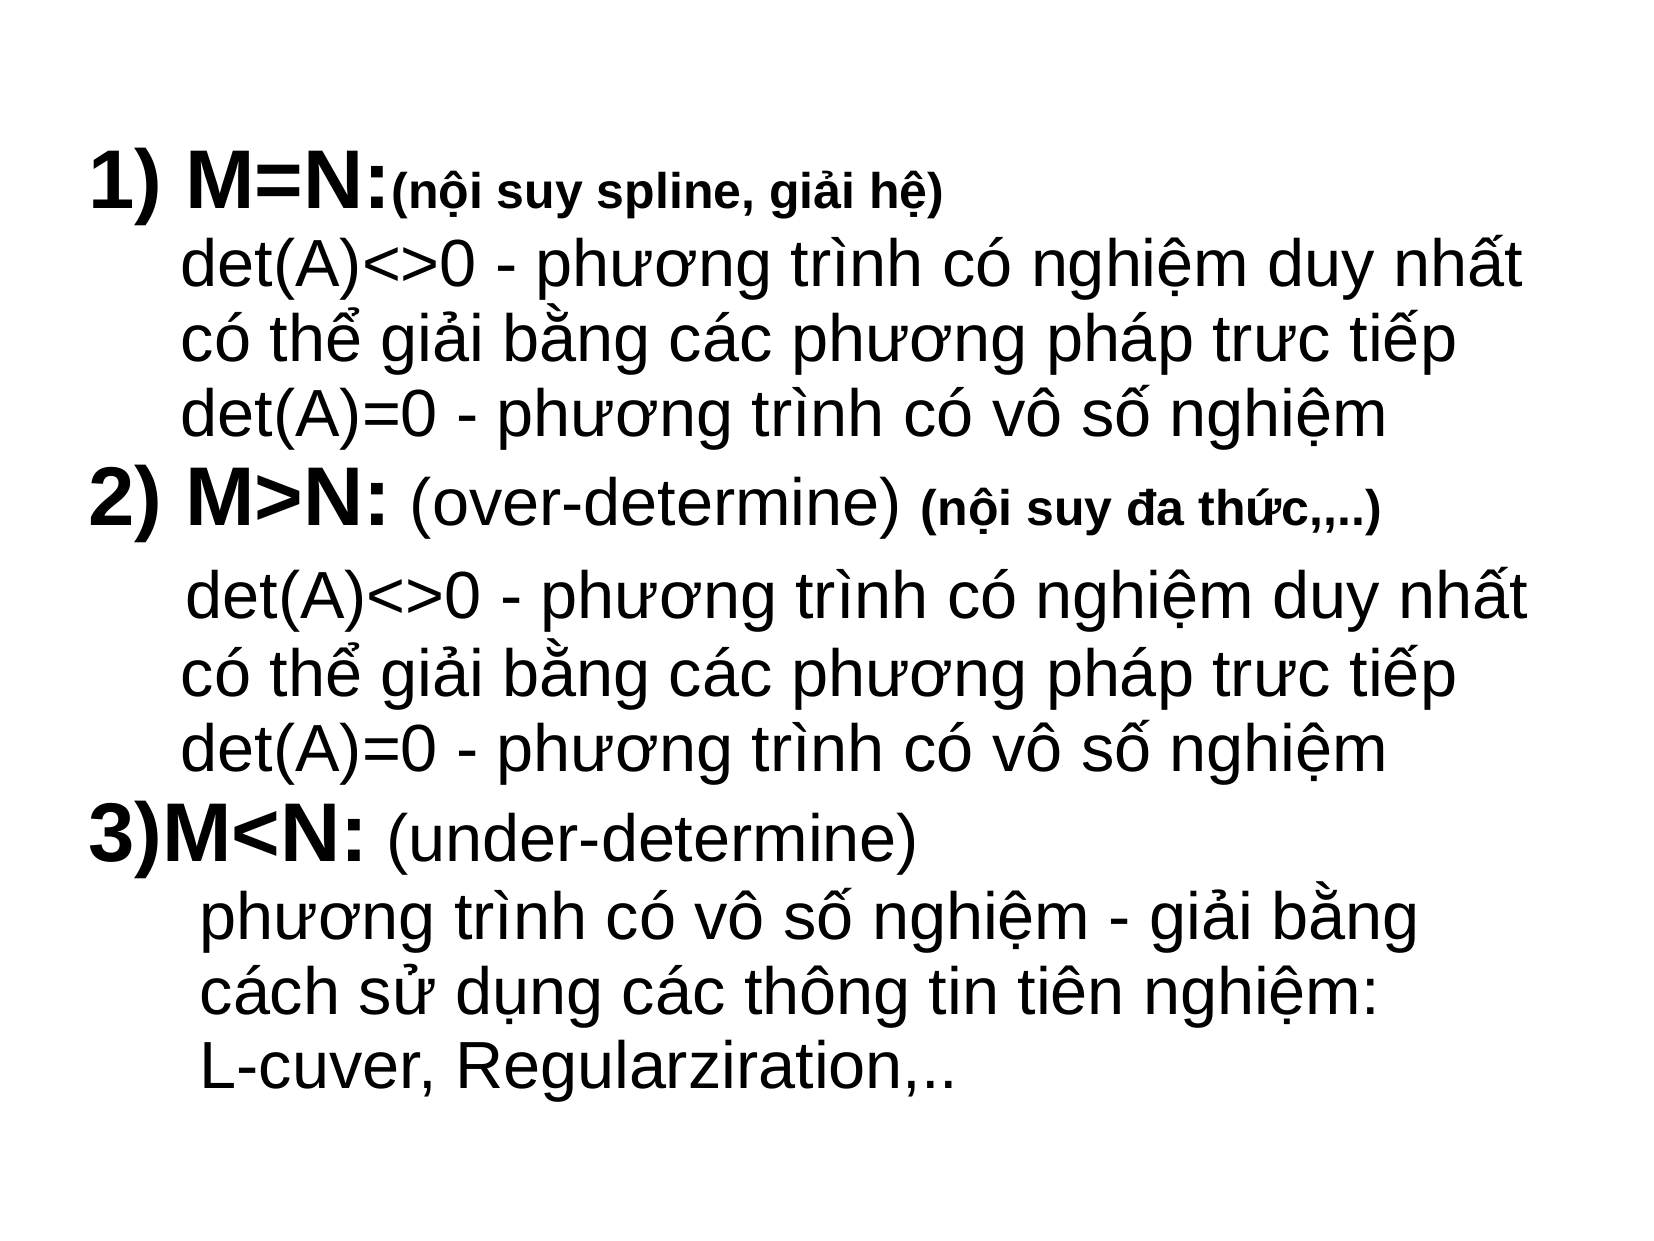

# 1) M=N:(nội suy spline, giải hệ)
	 det(A)<>0 - phương trình có nghiệm duy nhất
	 có thể giải bằng các phương pháp trưc tiếp
	 det(A)=0 - phương trình có vô số nghiệm
2) M>N: (over-determine) (nội suy đa thức,,..)
	 det(A)<>0 - phương trình có nghiệm duy nhất
	 có thể giải bằng các phương pháp trưc tiếp
	 det(A)=0 - phương trình có vô số nghiệm
3)M<N: (under-determine)
	 phương trình có vô số nghiệm - giải bằng
 cách sử dụng các thông tin tiên nghiệm:
 L-cuver, Regularziration,..